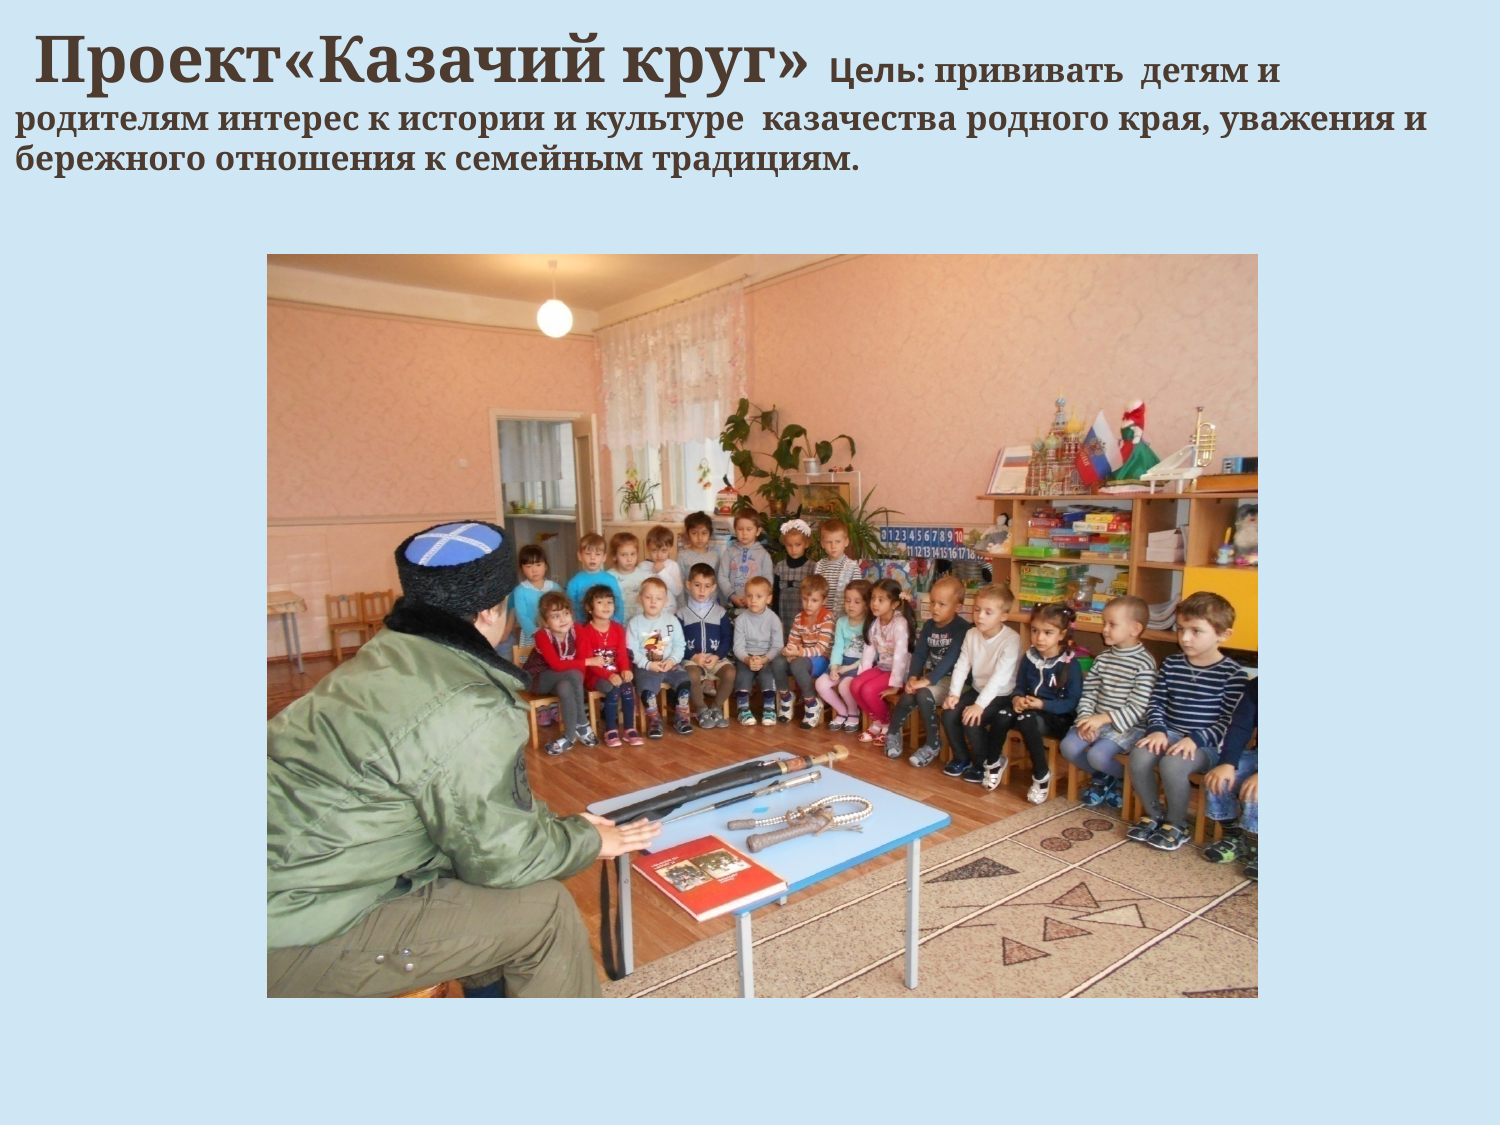

# Проект«Казачий круг» Цель: прививать детям и родителям интерес к истории и культуре казачества родного края, уважения и бережного отношения к семейным традициям.